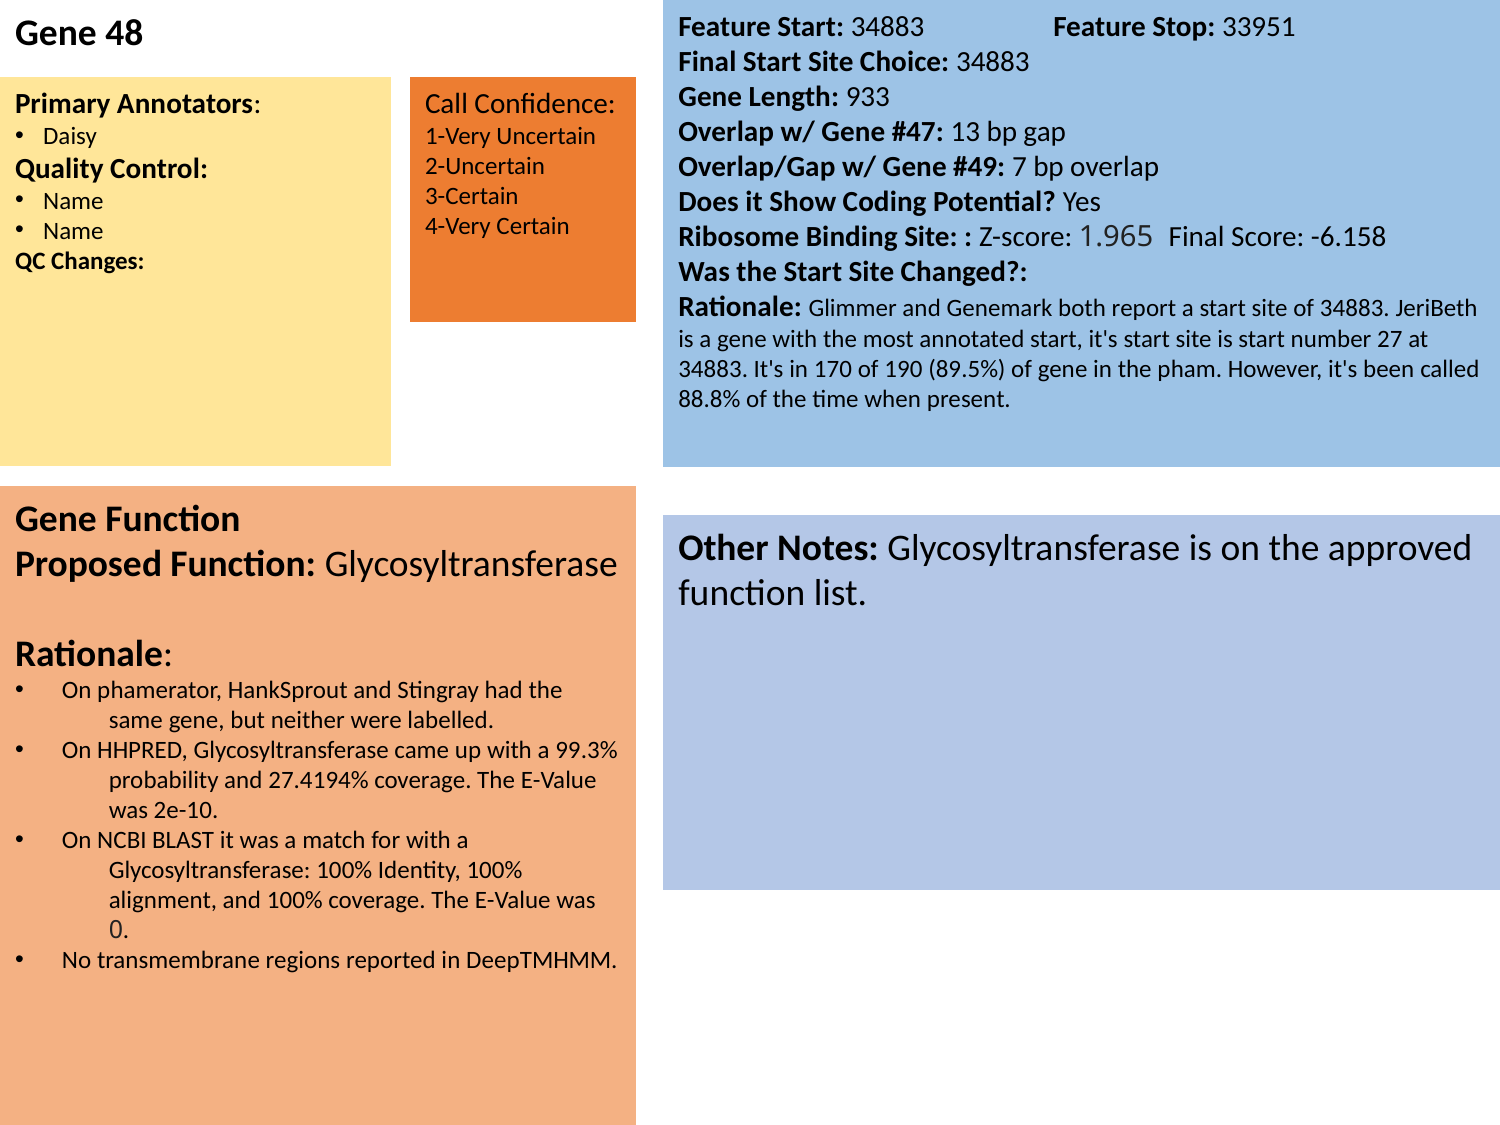

Gene 48
Feature Start: 34883		Feature Stop: 33951
Final Start Site Choice: 34883
Gene Length: 933
Overlap w/ Gene #47: 13 bp gap
Overlap/Gap w/ Gene #49: 7 bp overlap
Does it Show Coding Potential? Yes
Ribosome Binding Site: : Z-score: 1.965 Final Score: -6.158
Was the Start Site Changed?:
Rationale: Glimmer and Genemark both report a start site of 34883. JeriBeth is a gene with the most annotated start, it's start site is start number 27 at 34883. It's in 170 of 190 (89.5%) of gene in the pham. However, it's been called 88.8% of the time when present.
Primary Annotators:
Daisy
Quality Control:
Name
Name
QC Changes:
Call Confidence:
1-Very Uncertain
2-Uncertain
3-Certain
4-Very Certain
Gene Function
Proposed Function: Glycosyltransferase
Rationale:
On phamerator, HankSprout and Stingray had the same gene, but neither were labelled.
On HHPRED, Glycosyltransferase came up with a 99.3% probability and 27.4194% coverage. The E-Value was 2e-10.
On NCBI BLAST it was a match for with a Glycosyltransferase: 100% Identity, 100% alignment, and 100% coverage. The E-Value was 0.
No transmembrane regions reported in DeepTMHMM.
Other Notes: Glycosyltransferase is on the approved function list.